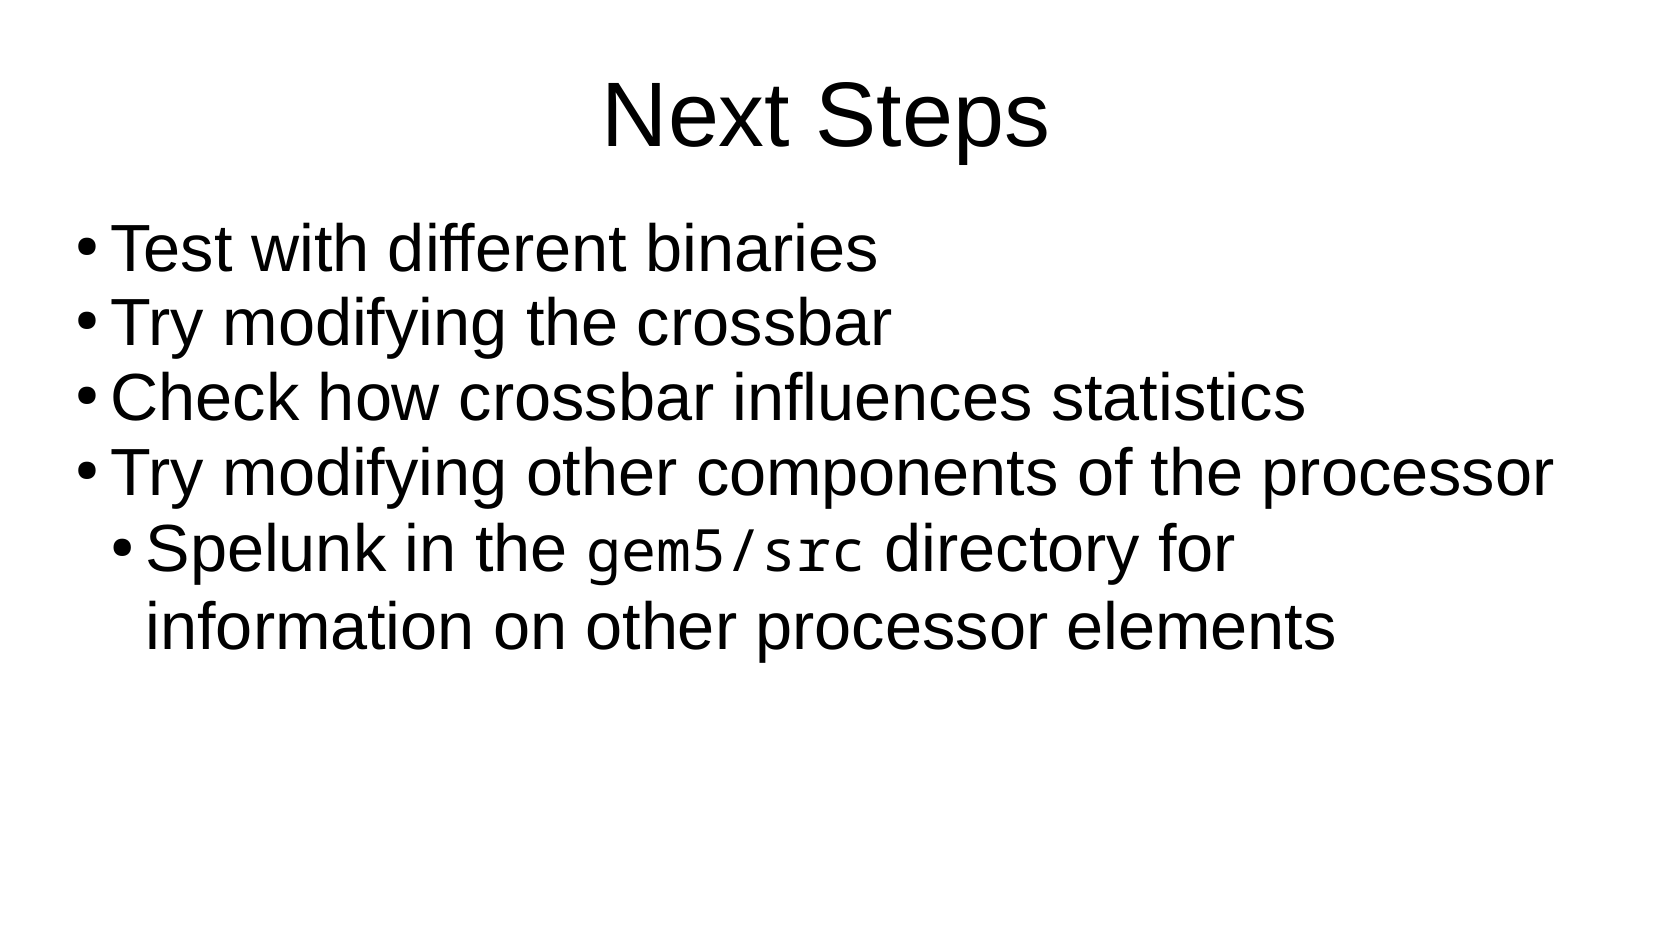

# Next Steps
Test with different binaries
Try modifying the crossbar
Check how crossbar influences statistics
Try modifying other components of the processor
Spelunk in the gem5/src directory for information on other processor elements